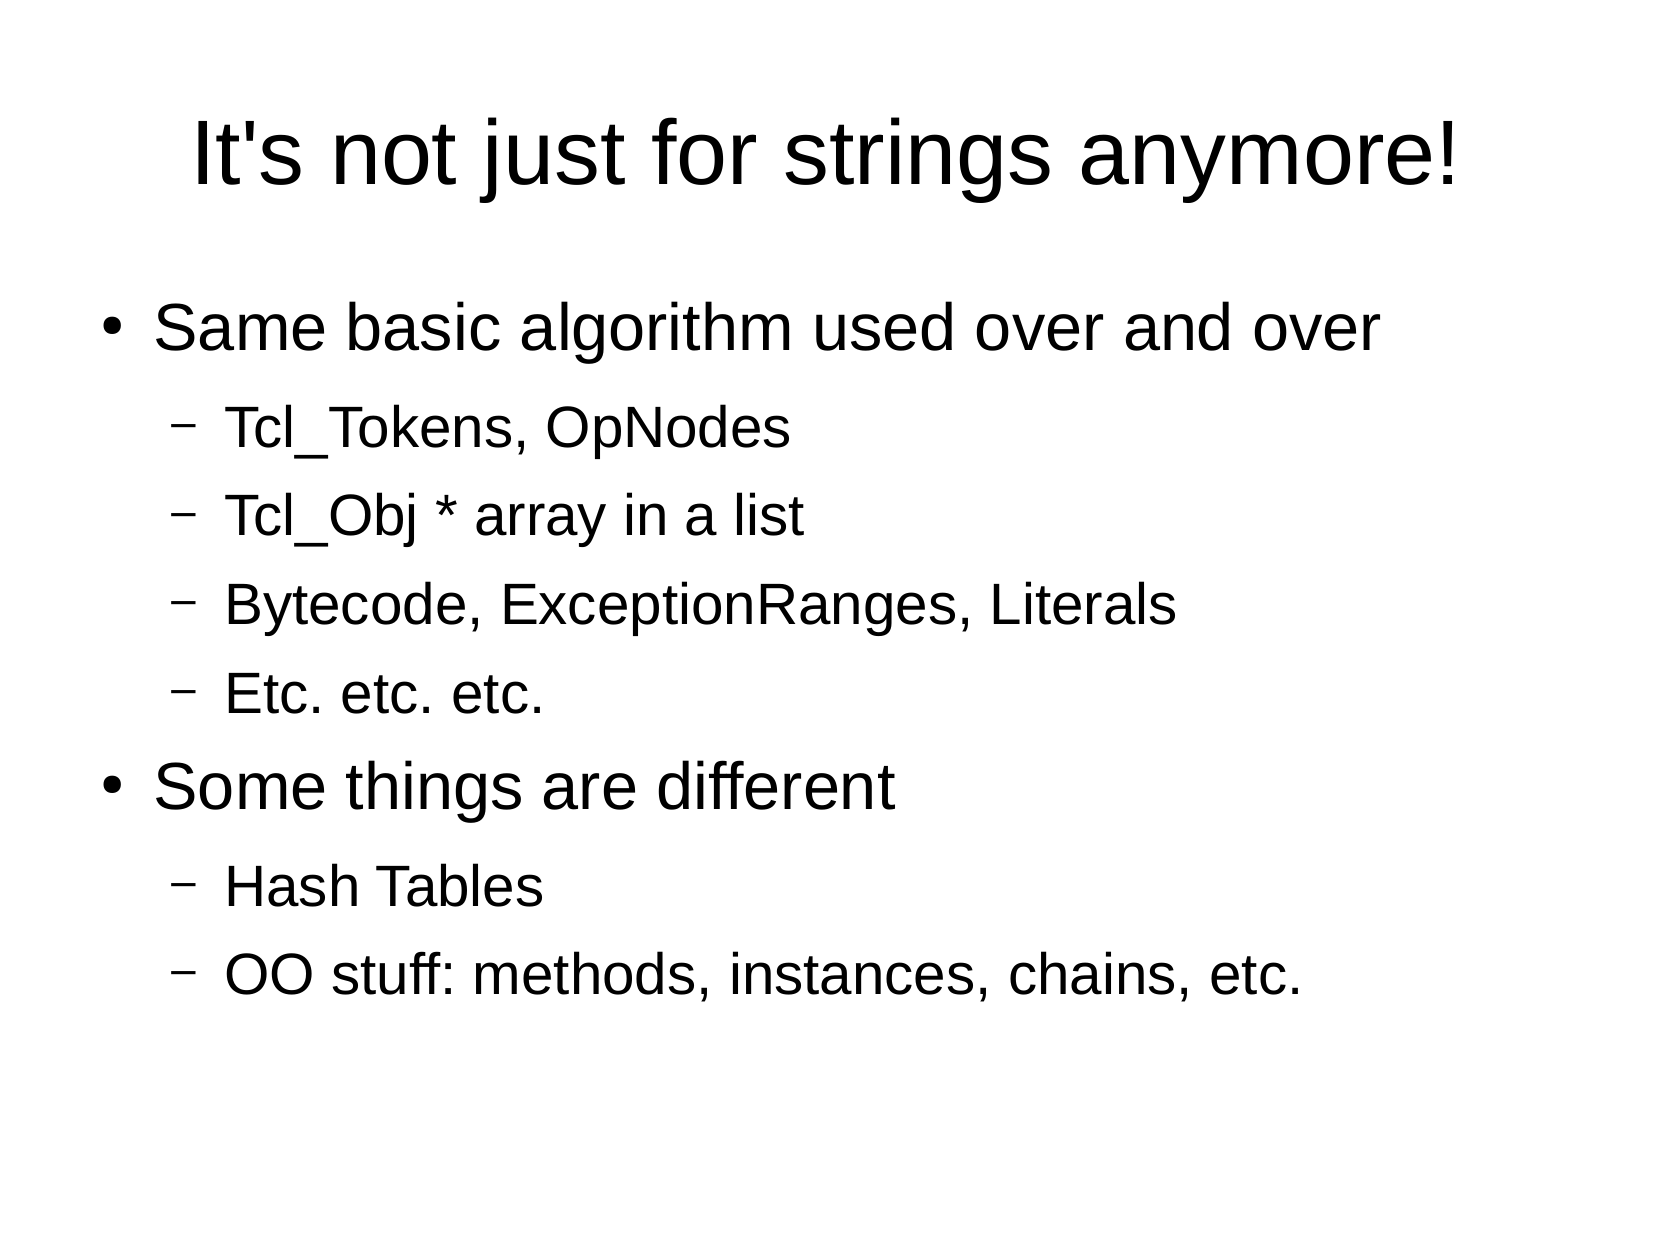

# It's not just for strings anymore!
Same basic algorithm used over and over
Tcl_Tokens, OpNodes
Tcl_Obj * array in a list
Bytecode, ExceptionRanges, Literals
Etc. etc. etc.
Some things are different
Hash Tables
OO stuff: methods, instances, chains, etc.